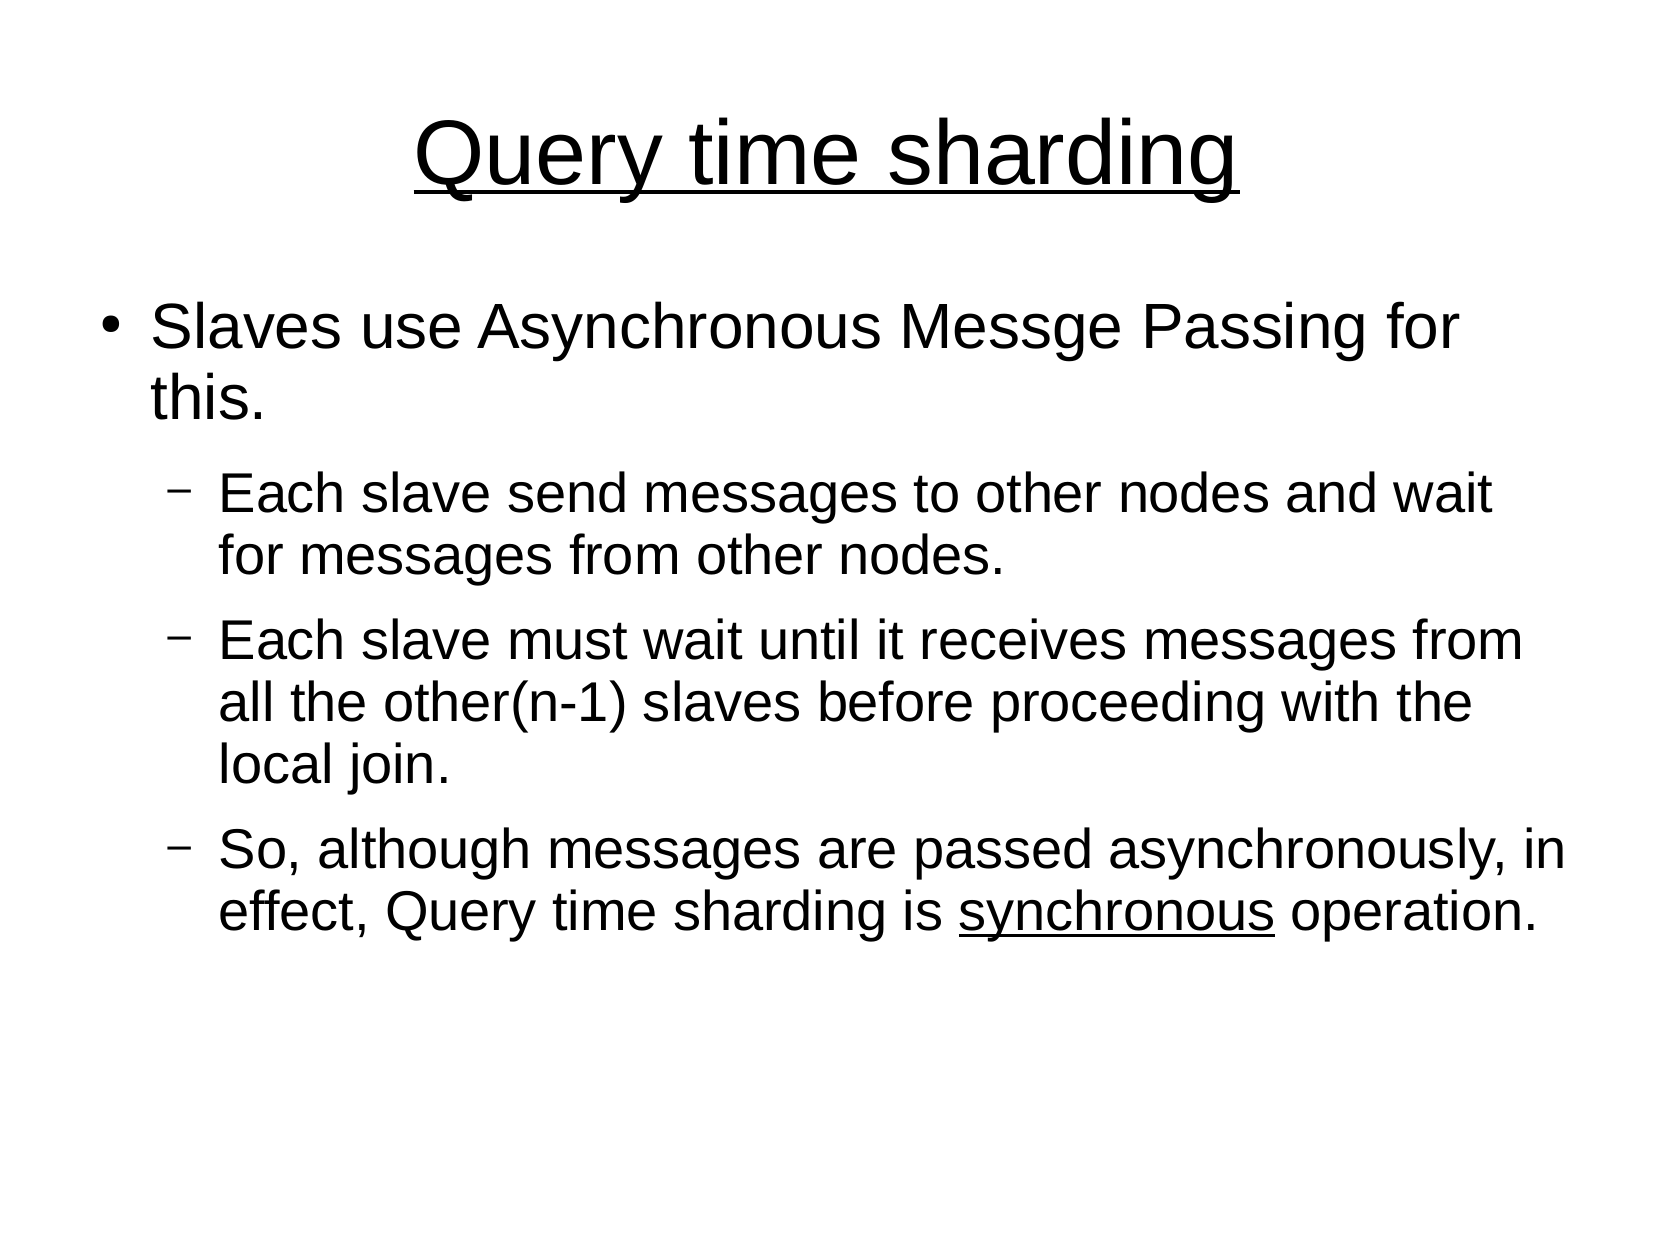

# Query time sharding
Slaves use Asynchronous Messge Passing for this.
Each slave send messages to other nodes and wait for messages from other nodes.
Each slave must wait until it receives messages from all the other(n-1) slaves before proceeding with the local join.
So, although messages are passed asynchronously, in effect, Query time sharding is synchronous operation.